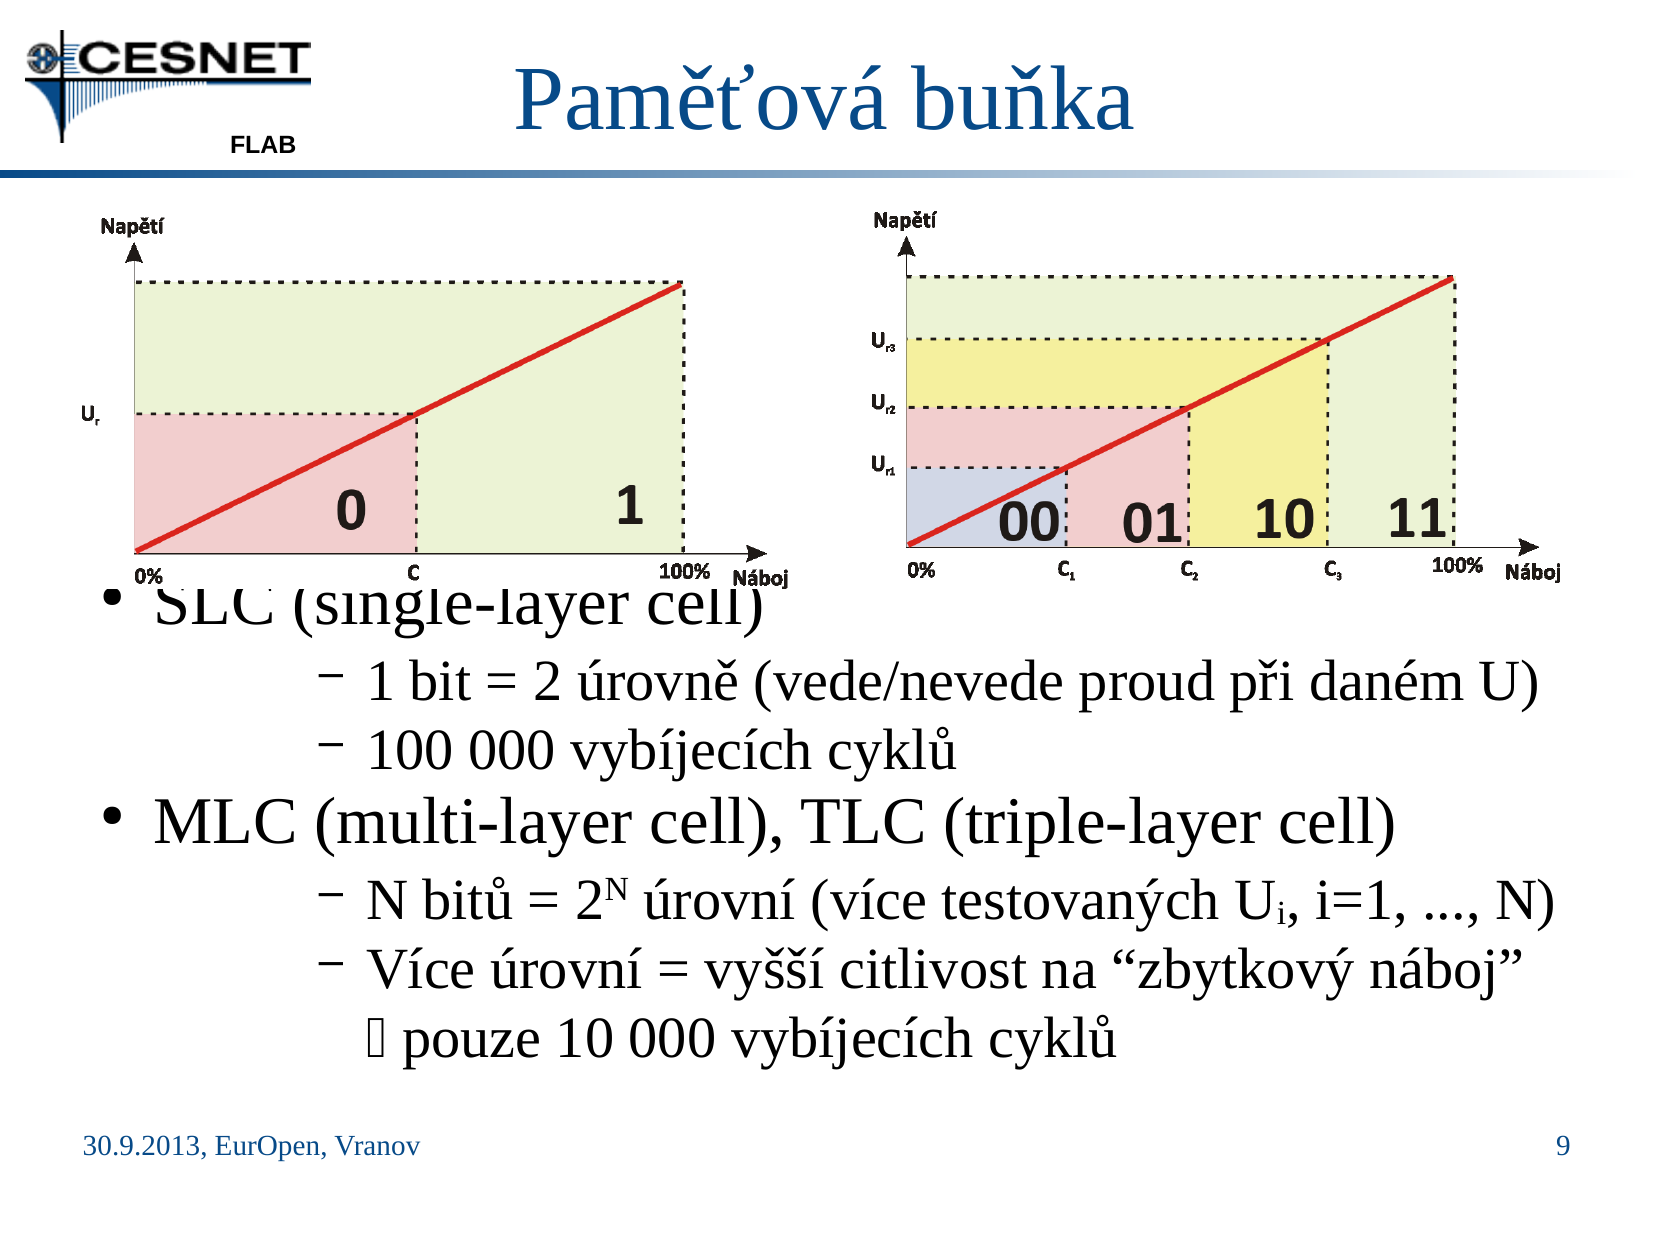

# Paměťová buňka
SLC (single-layer cell)
1 bit = 2 úrovně (vede/nevede proud při daném U)
100 000 vybíjecích cyklů
MLC (multi-layer cell), TLC (triple-layer cell)
N bitů = 2N úrovní (více testovaných Ui, i=1, ..., N)
Více úrovní = vyšší citlivost na “zbytkový náboj”
_ pouze 10 000 vybíjecích cyklů
30.9.2013, EurOpen, Vranov
9